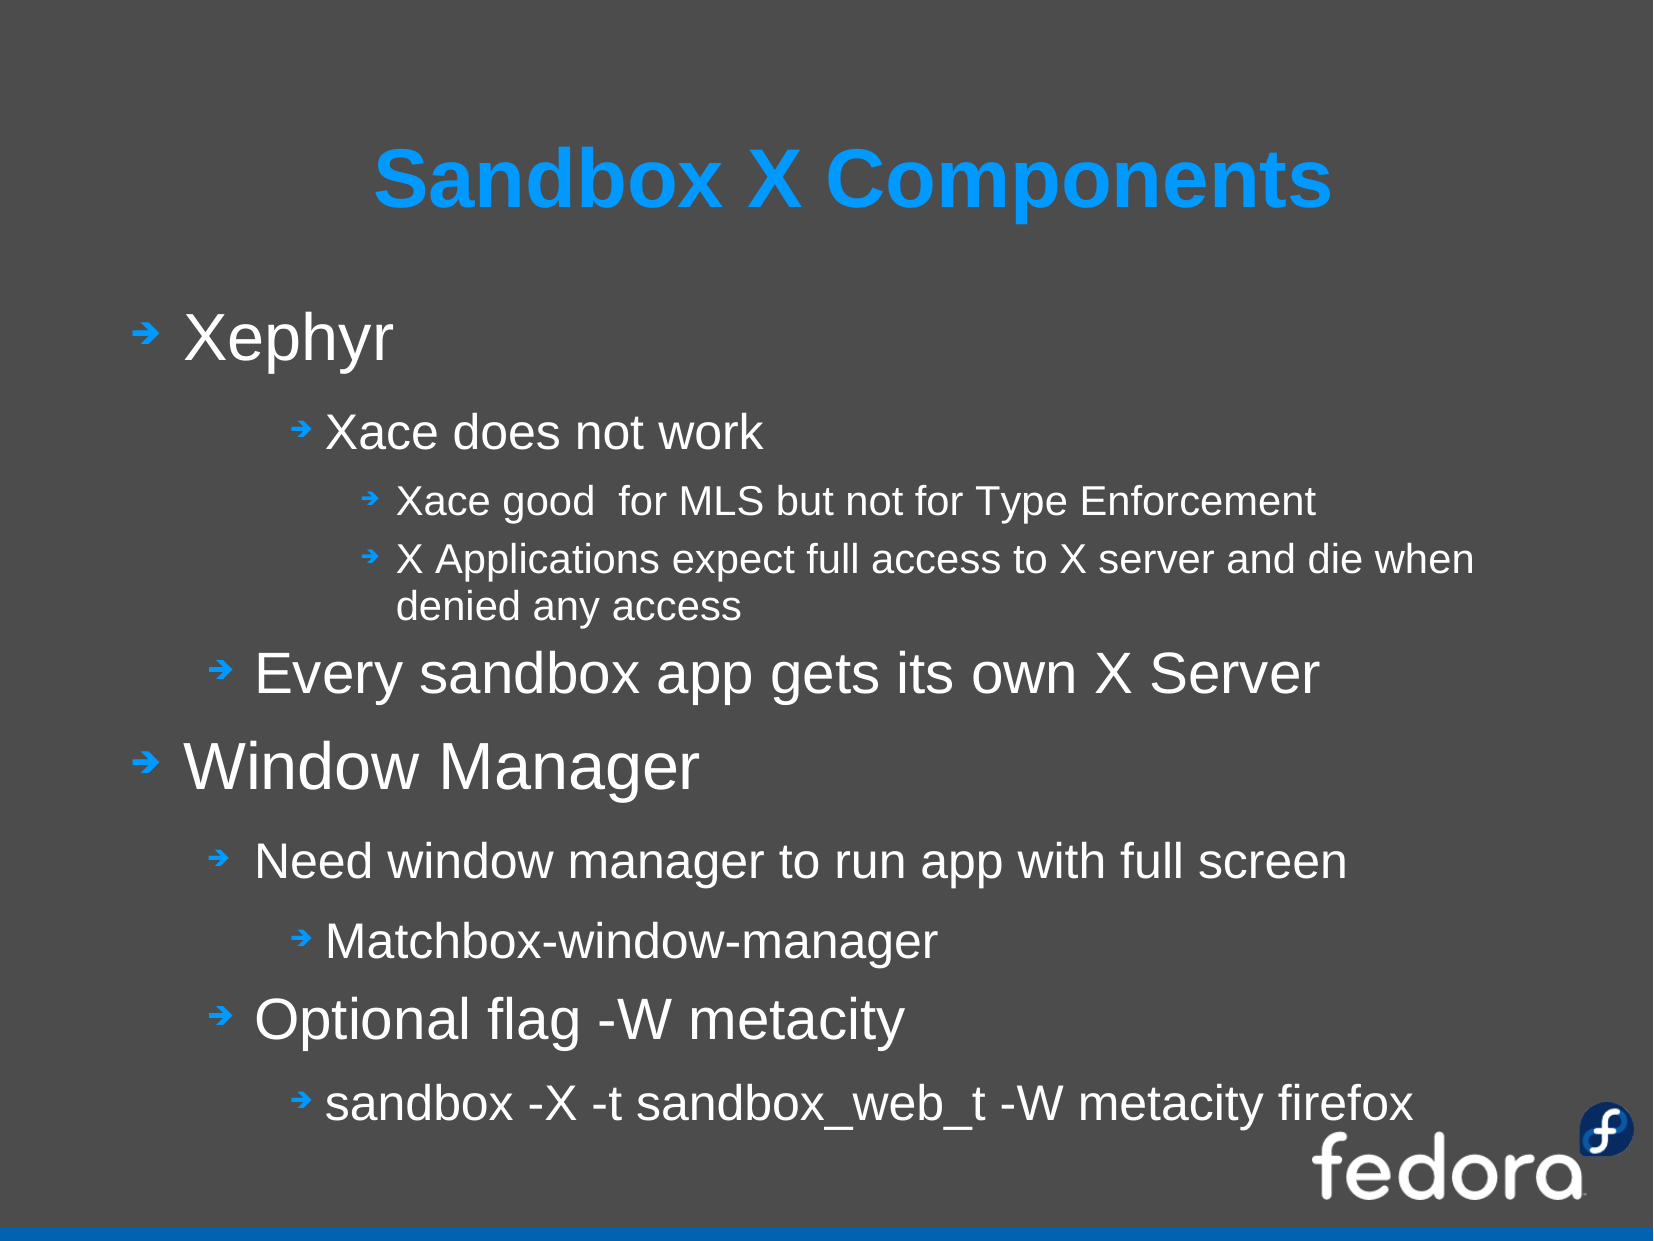

# Sandbox X Components
Xephyr
Xace does not work
Xace good for MLS but not for Type Enforcement
X Applications expect full access to X server and die when denied any access
Every sandbox app gets its own X Server
Window Manager
Need window manager to run app with full screen
Matchbox-window-manager
Optional flag -W metacity
sandbox -X -t sandbox_web_t -W metacity firefox